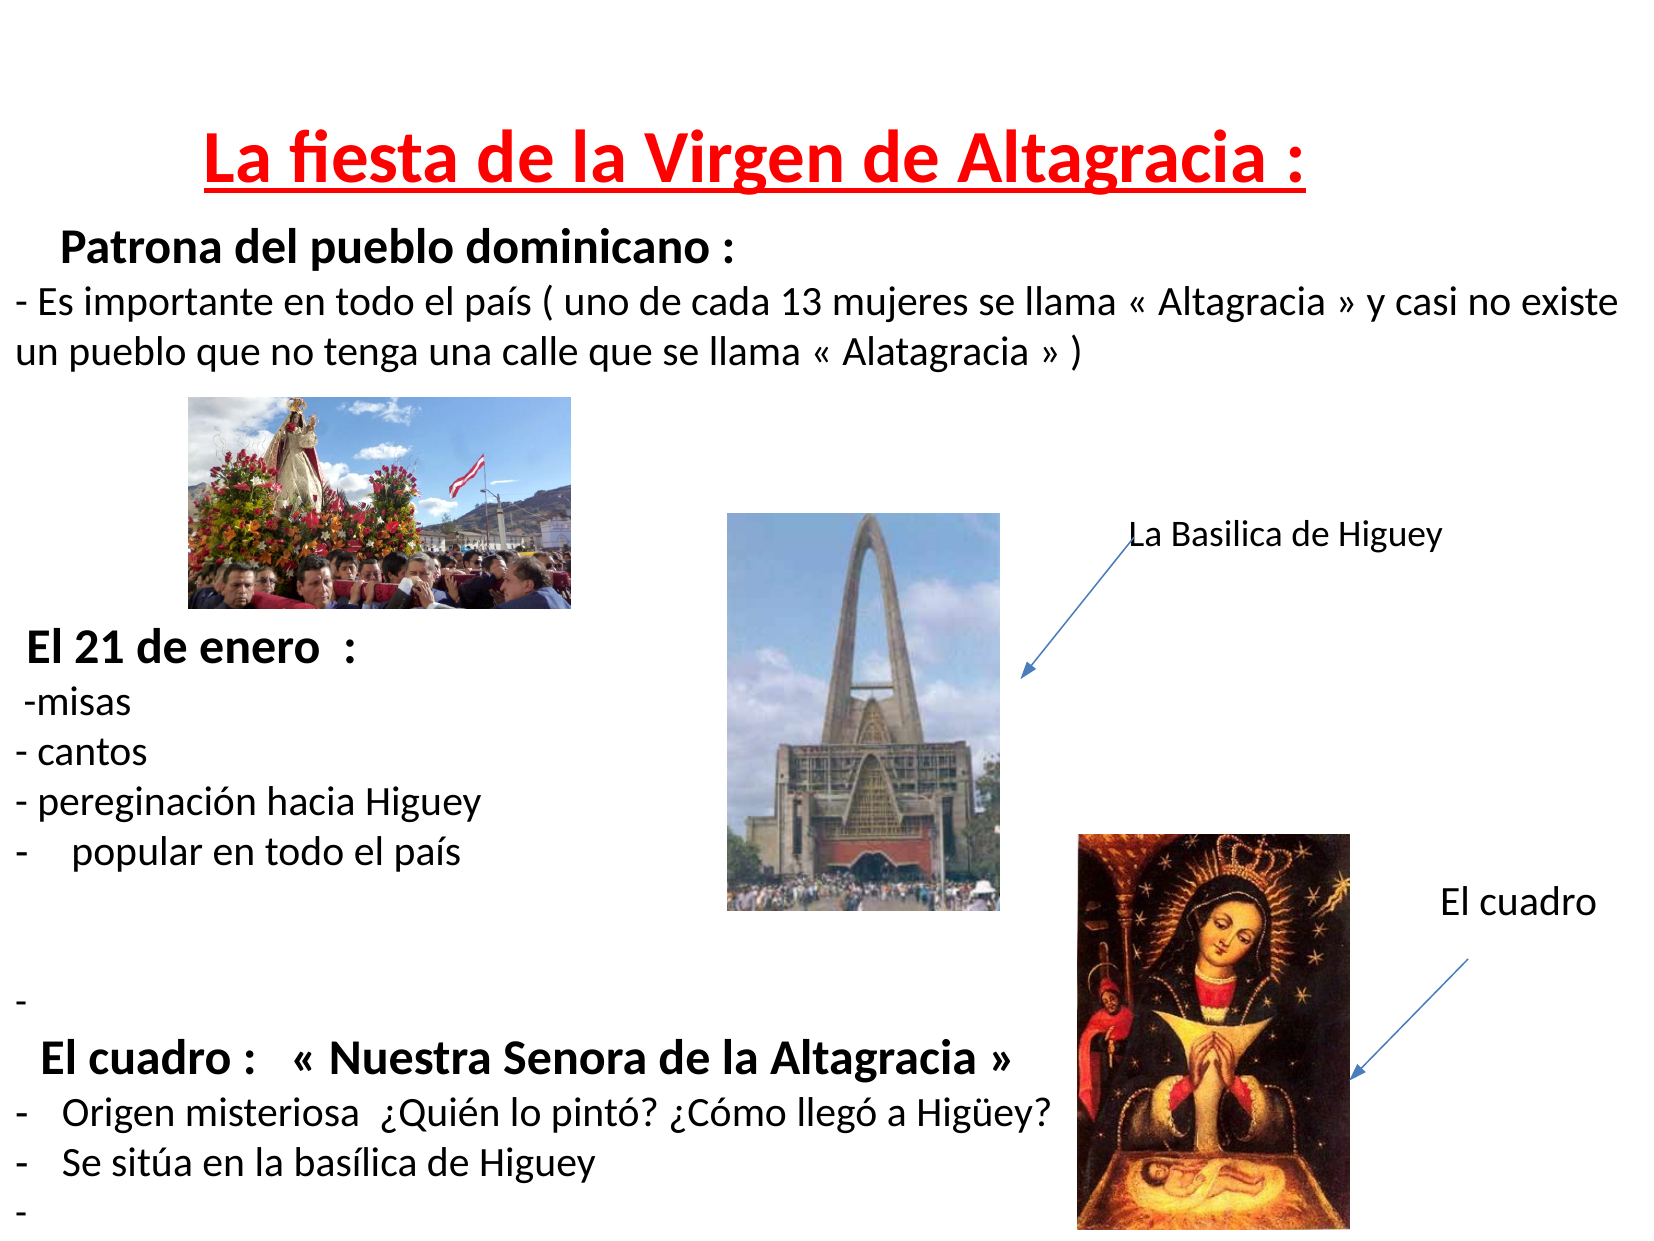

La fiesta de la Virgen de Altagracia :
 Patrona del pueblo dominicano :
- Es importante en todo el país ( uno de cada 13 mujeres se llama « Altagracia » y casi no existe un pueblo que no tenga una calle que se llama « Alatagracia » )
 La Basilica de Higuey
 El 21 de enero :
 -misas
- cantos
- pereginación hacia Higuey
popular en todo el país
 El cuadro
 El cuadro :   « Nuestra Senora de la Altagracia »
Origen misteriosa ¿Quién lo pintó? ¿Cómo llegó a Higüey?
Se sitúa en la basílica de Higuey